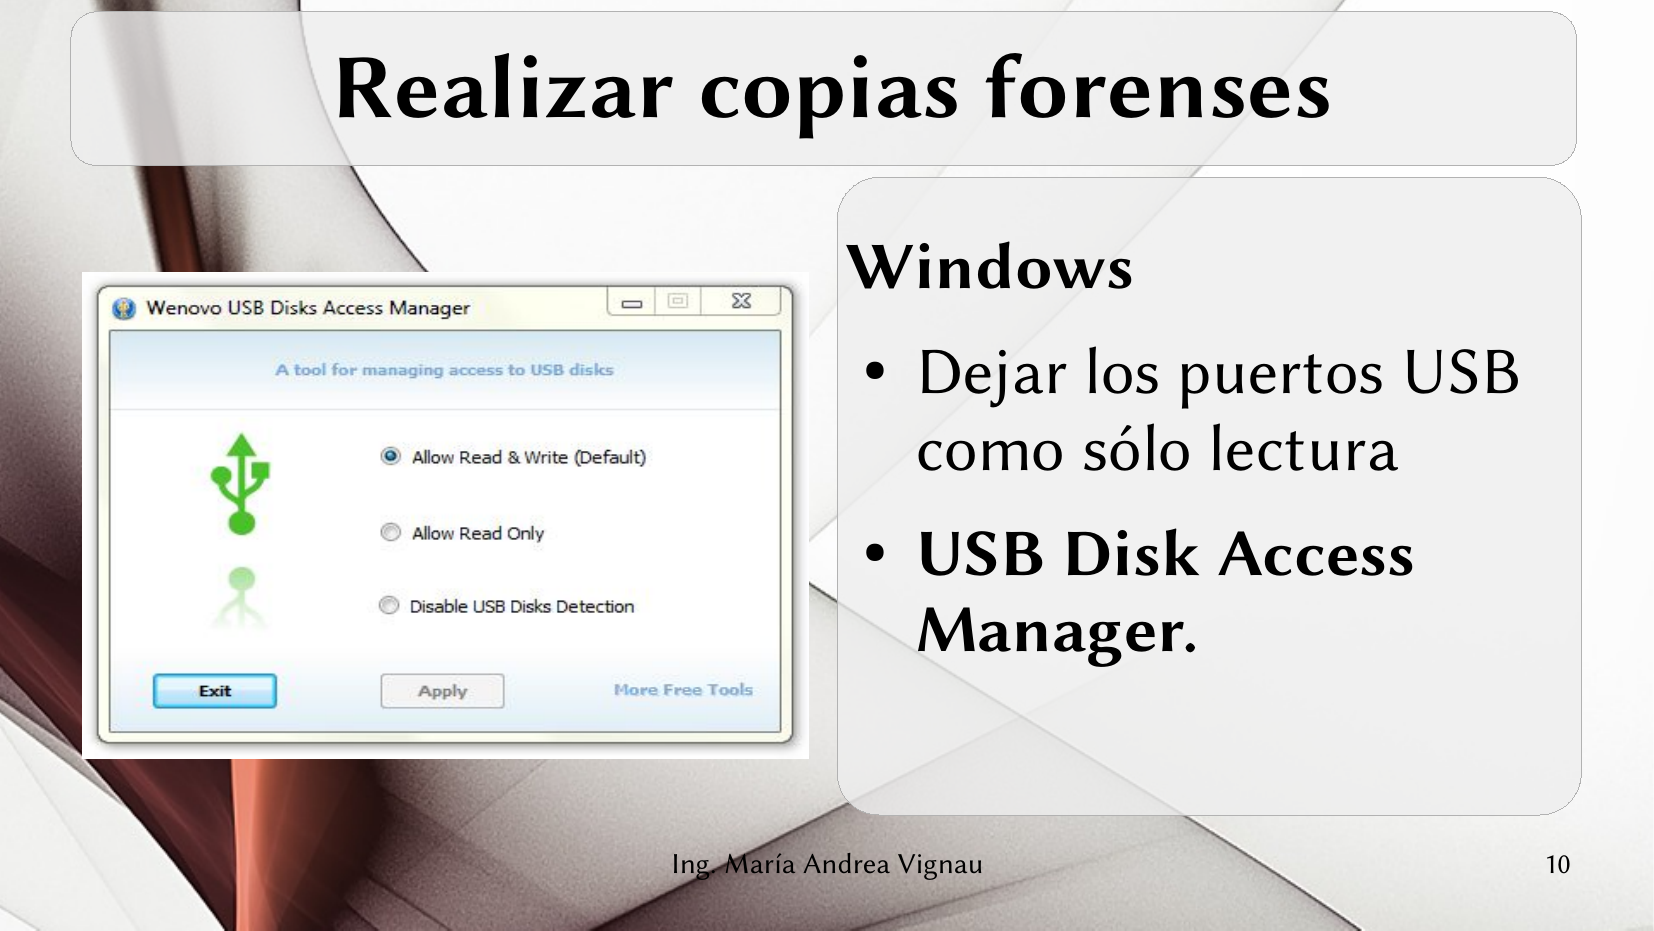

# Realizar copias forenses
 En Windows, por software.
USB Disk Access Manager
Windows
Dejar los puertos USB como sólo lectura
USB Disk Access Manager.
Ing. María Andrea Vignau
10